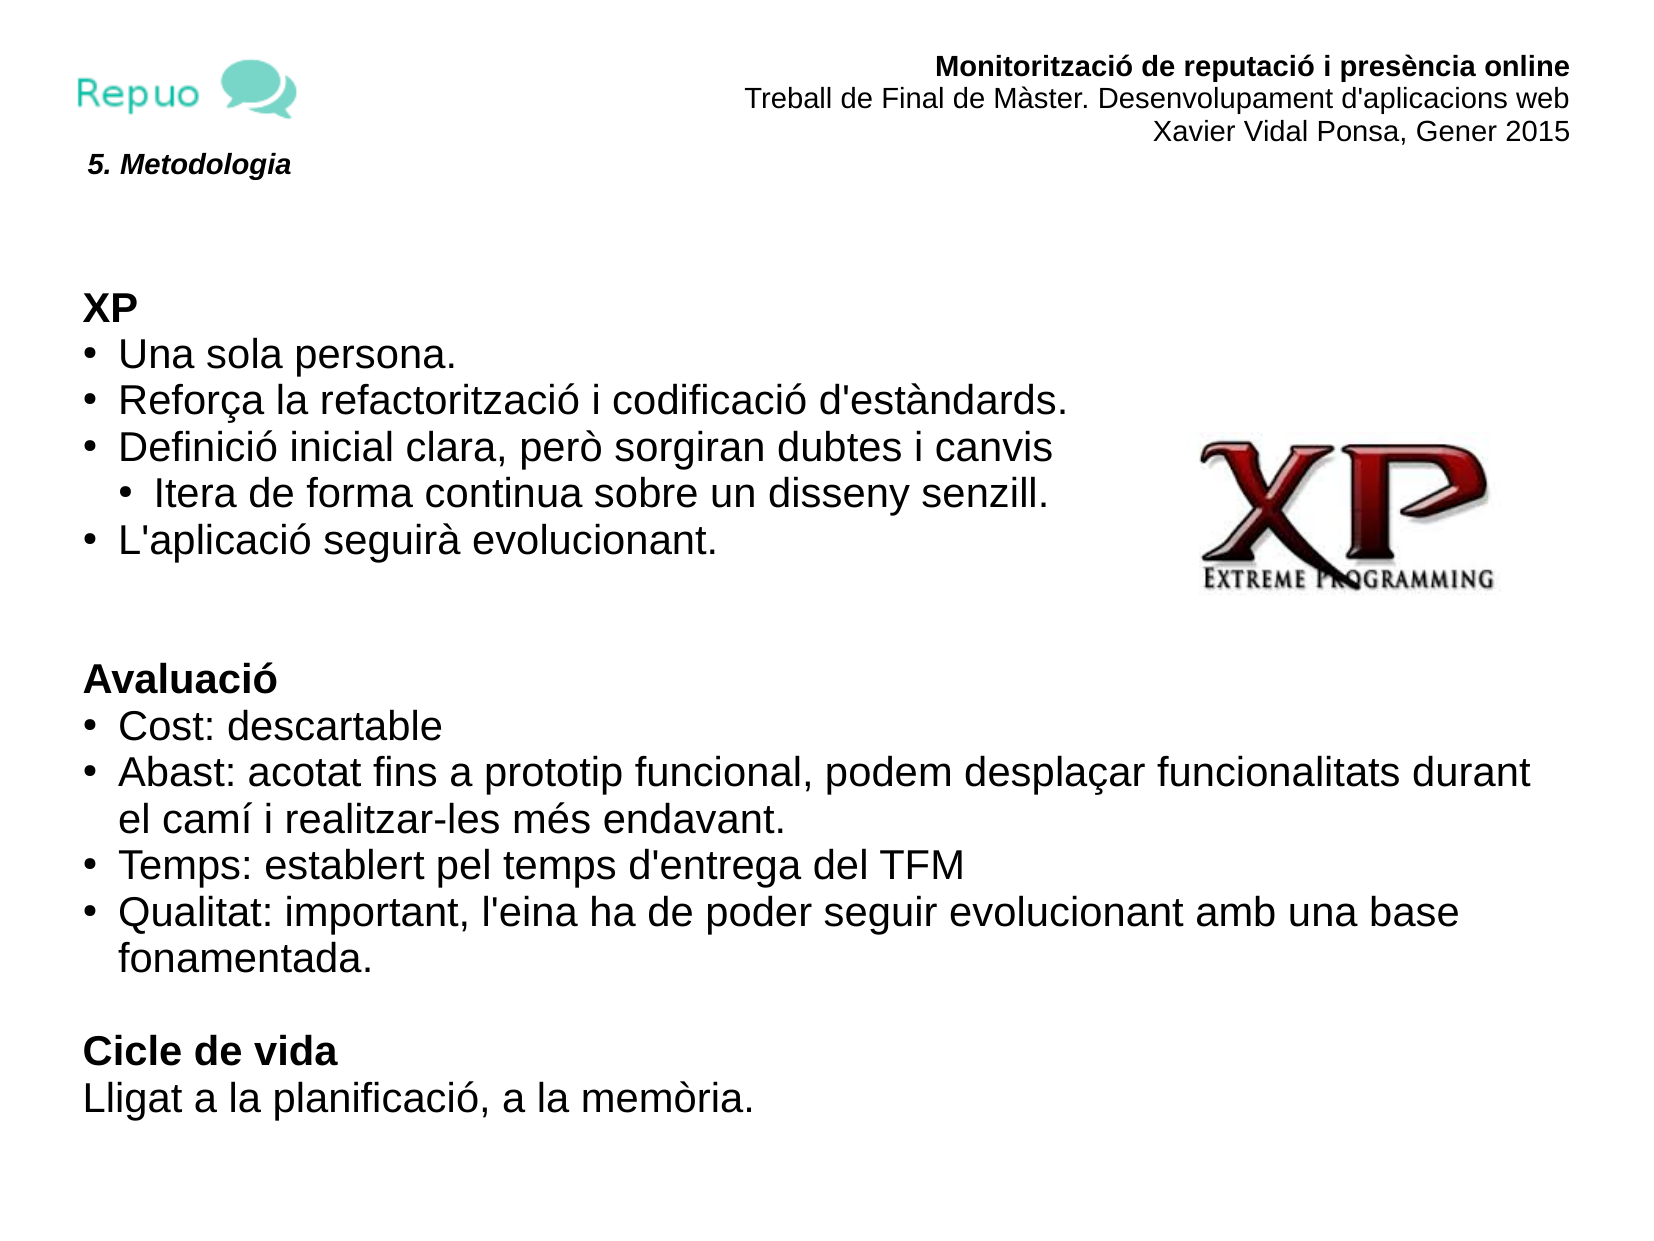

# Monitorització de reputació i presència online Treball de Final de Màster. Desenvolupament d'aplicacions web Xavier Vidal Ponsa, Gener 2015 5. Metodologia
XP
Una sola persona.
Reforça la refactorització i codificació d'estàndards.
Definició inicial clara, però sorgiran dubtes i canvis
Itera de forma continua sobre un disseny senzill.
L'aplicació seguirà evolucionant.
Avaluació
Cost: descartable
Abast: acotat fins a prototip funcional, podem desplaçar funcionalitats durant el camí i realitzar-les més endavant.
Temps: establert pel temps d'entrega del TFM
Qualitat: important, l'eina ha de poder seguir evolucionant amb una base fonamentada.
Cicle de vida
Lligat a la planificació, a la memòria.